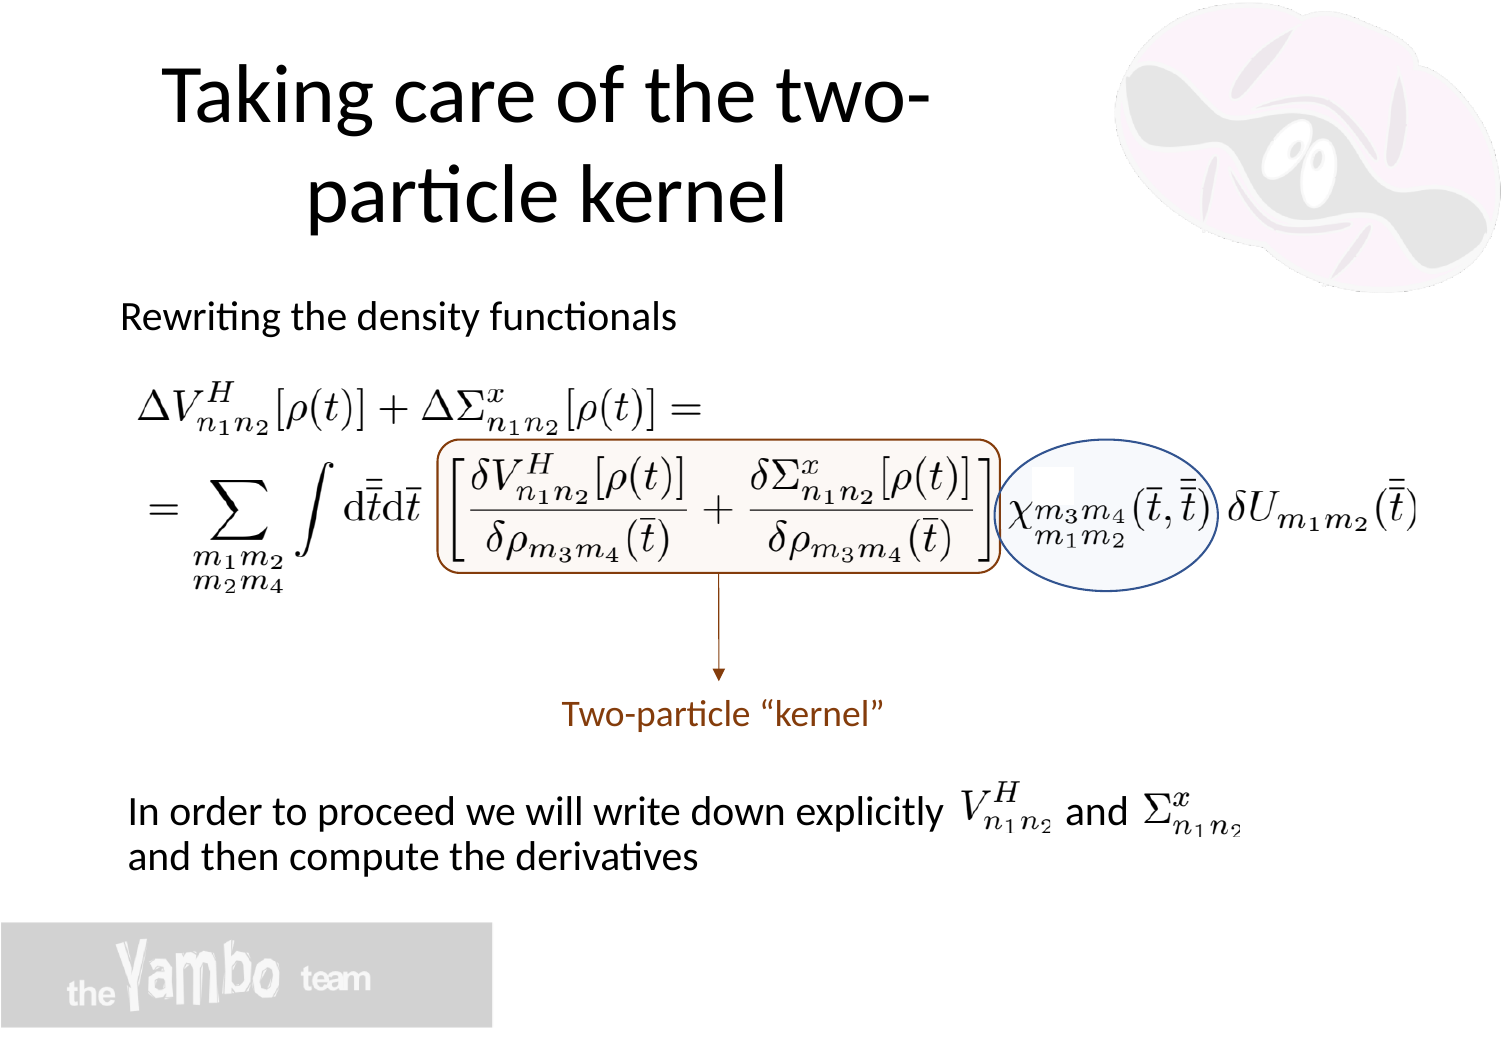

Taking care of the two-particle kernel
Rewriting the density functionals
Two-particle “kernel”
In order to proceed we will write down explicitly
and
and then compute the derivatives